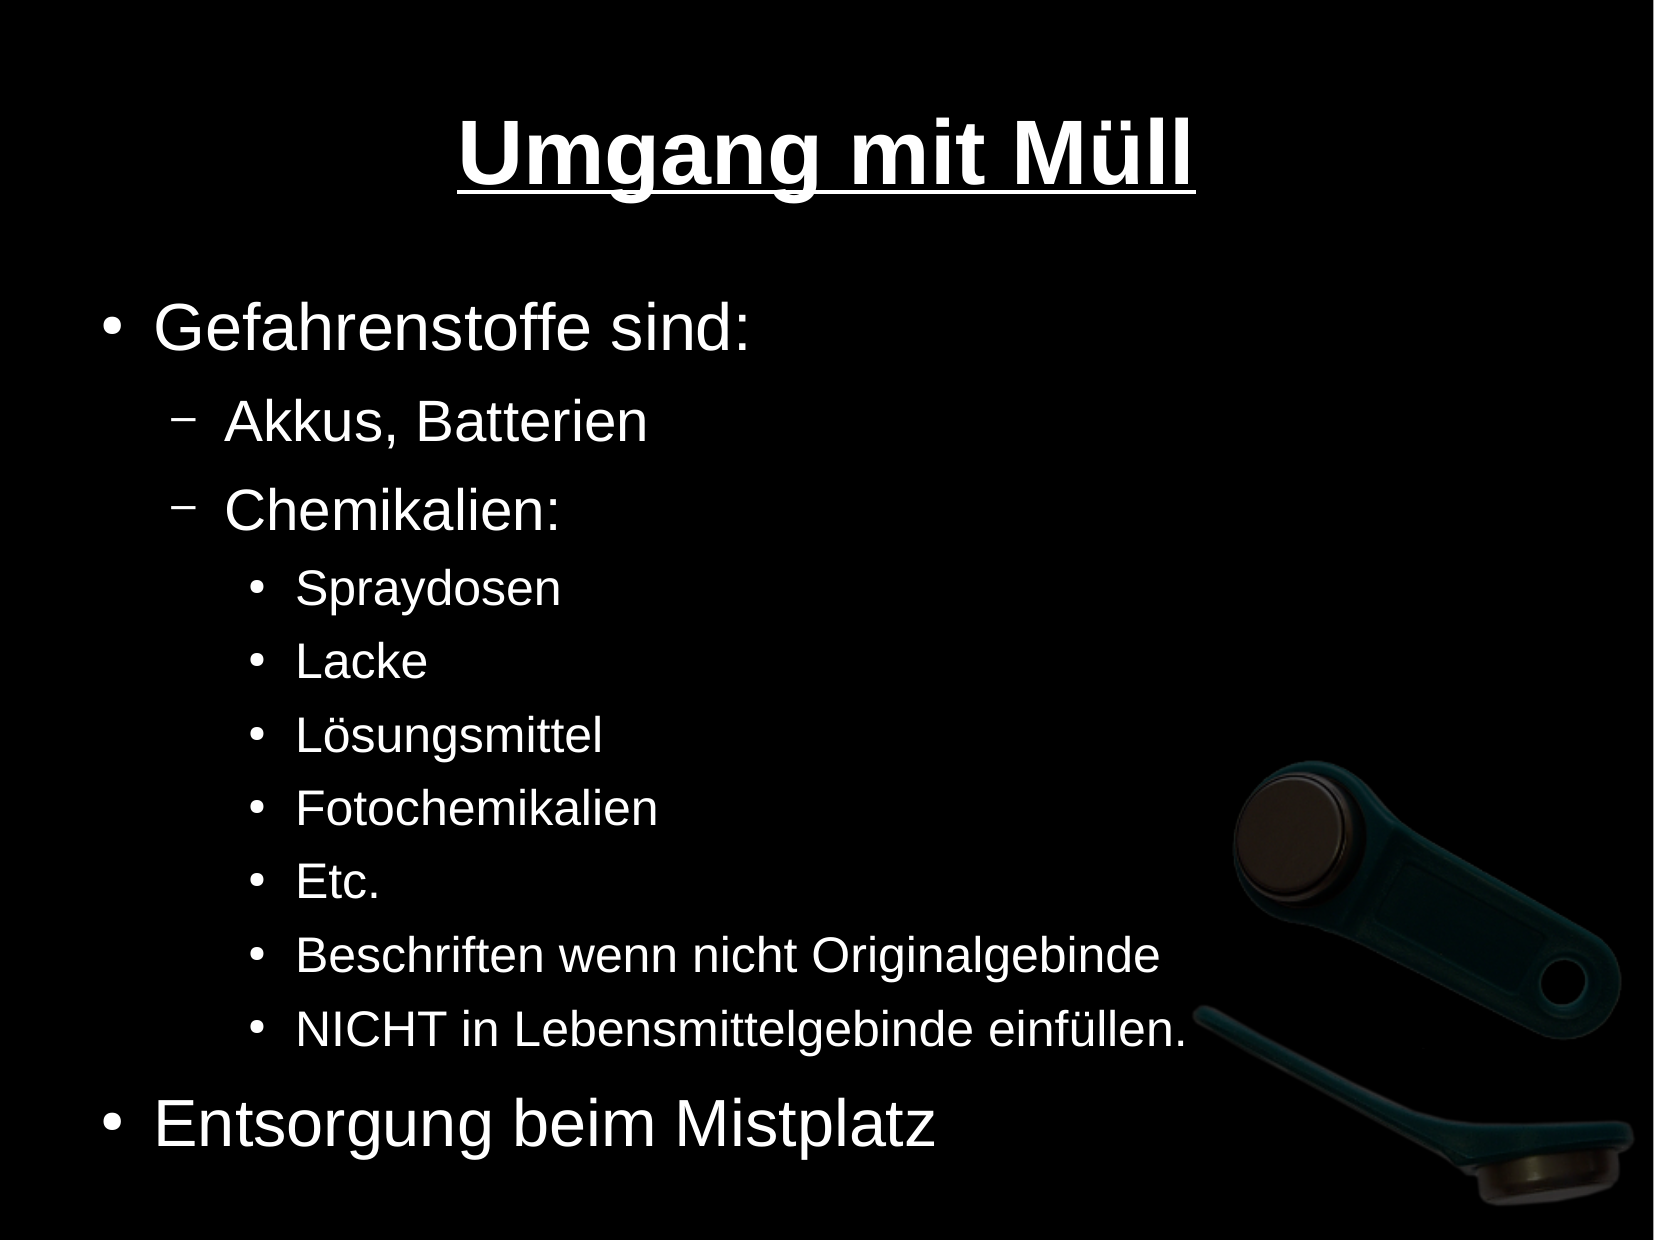

# Umgang mit Müll
Gefahrenstoffe sind:
Akkus, Batterien
Chemikalien:
Spraydosen
Lacke
Lösungsmittel
Fotochemikalien
Etc.
Beschriften wenn nicht Originalgebinde
NICHT in Lebensmittelgebinde einfüllen.
Entsorgung beim Mistplatz